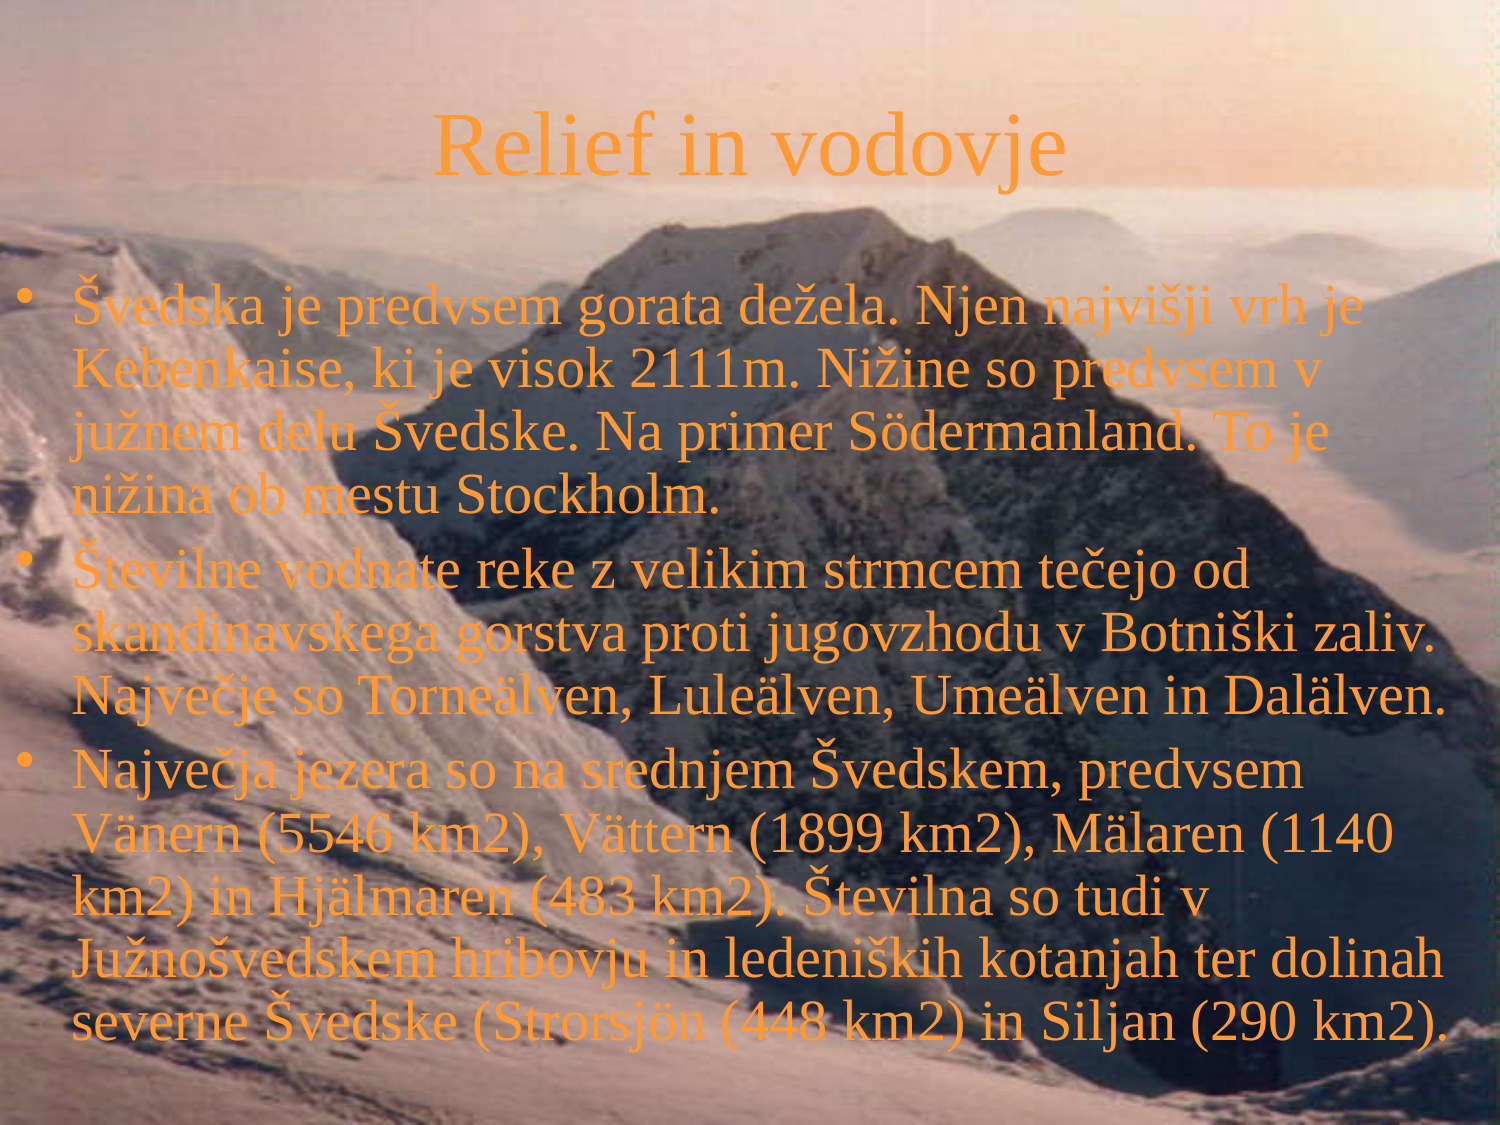

# Relief in vodovje
Švedska je predvsem gorata dežela. Njen najvišji vrh je Kebenkaise, ki je visok 2111m. Nižine so predvsem v južnem delu Švedske. Na primer Södermanland. To je nižina ob mestu Stockholm.
Številne vodnate reke z velikim strmcem tečejo od skandinavskega gorstva proti jugovzhodu v Botniški zaliv. Največje so Torneälven, Luleälven, Umeälven in Dalälven.
Največja jezera so na srednjem Švedskem, predvsem Vänern (5546 km2), Vättern (1899 km2), Mälaren (1140 km2) in Hjälmaren (483 km2). Številna so tudi v Južnošvedskem hribovju in ledeniških kotanjah ter dolinah severne Švedske (Strorsjön (448 km2) in Siljan (290 km2).